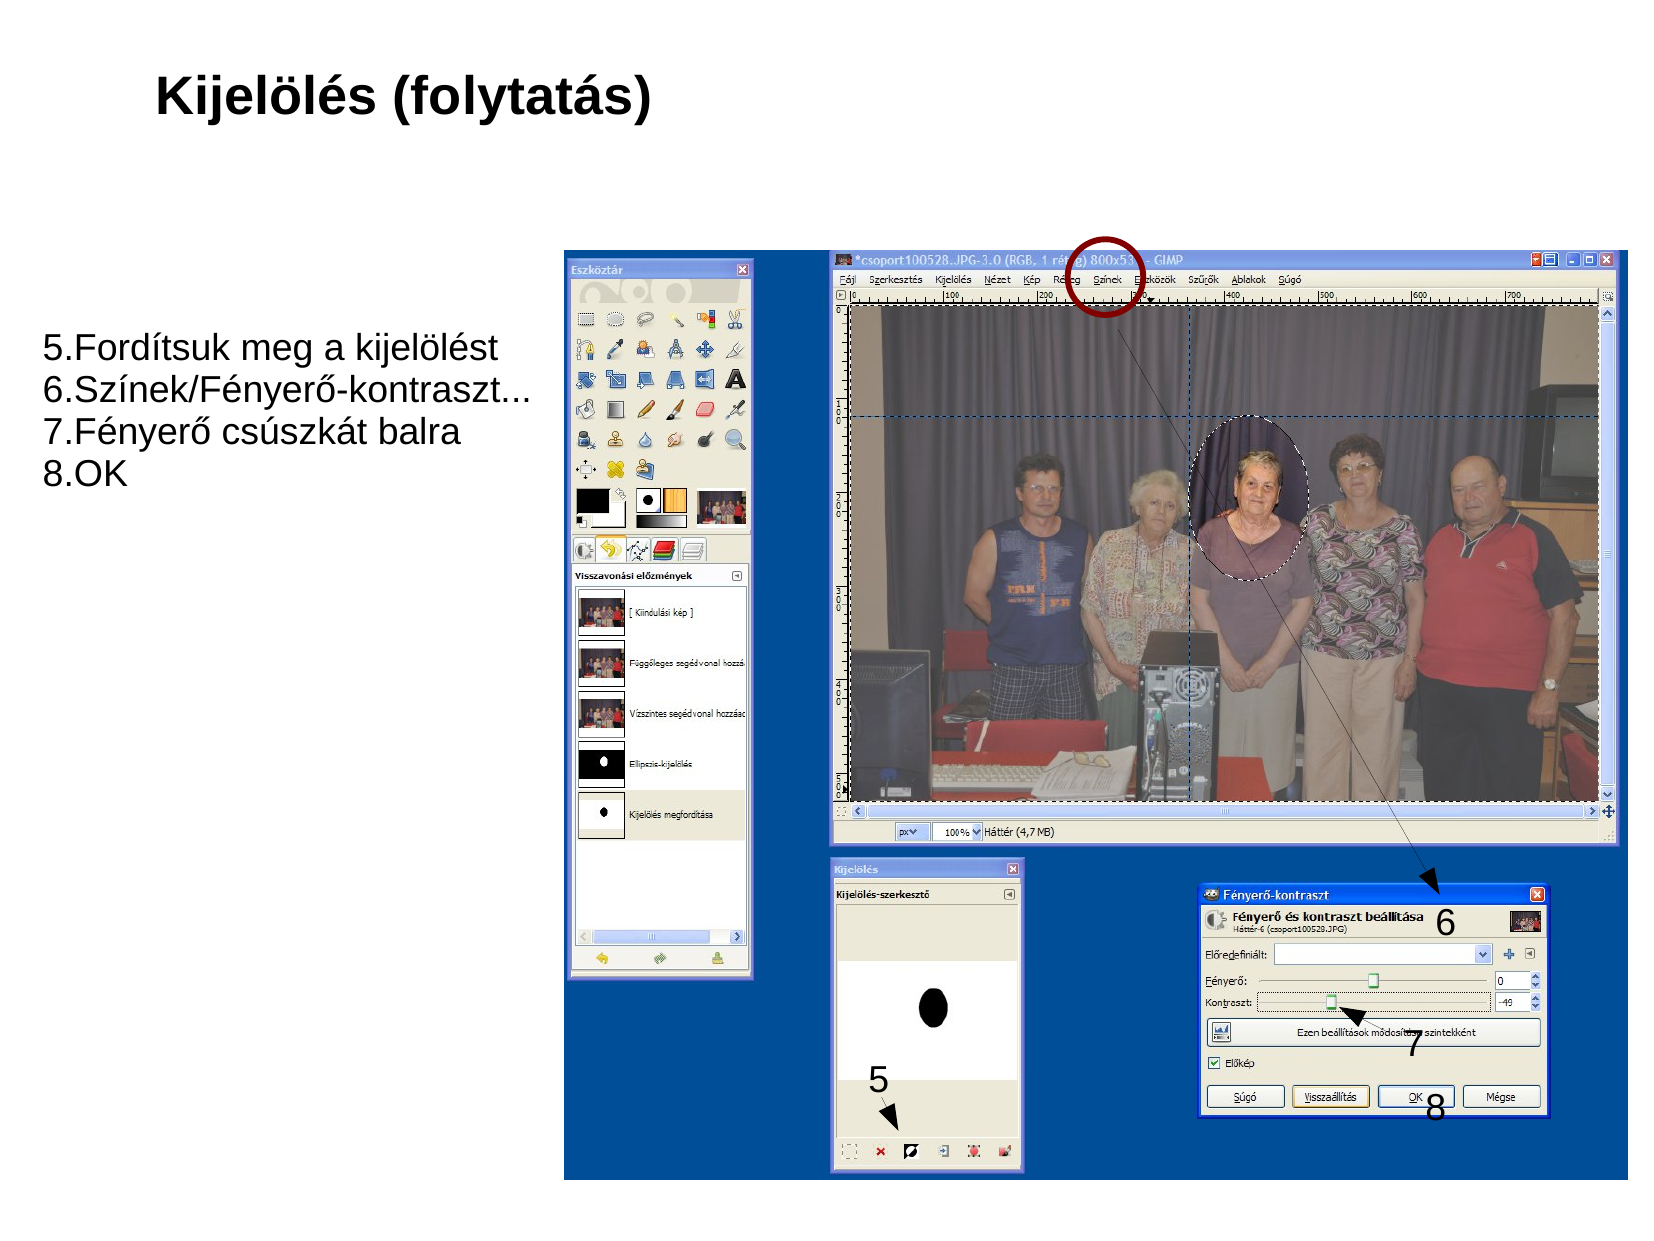

Kijelölés (folytatás)
Fordítsuk meg a kijelölést
Színek/Fényerő-kontraszt...
Fényerő csúszkát balra
OK
6
7
5
8